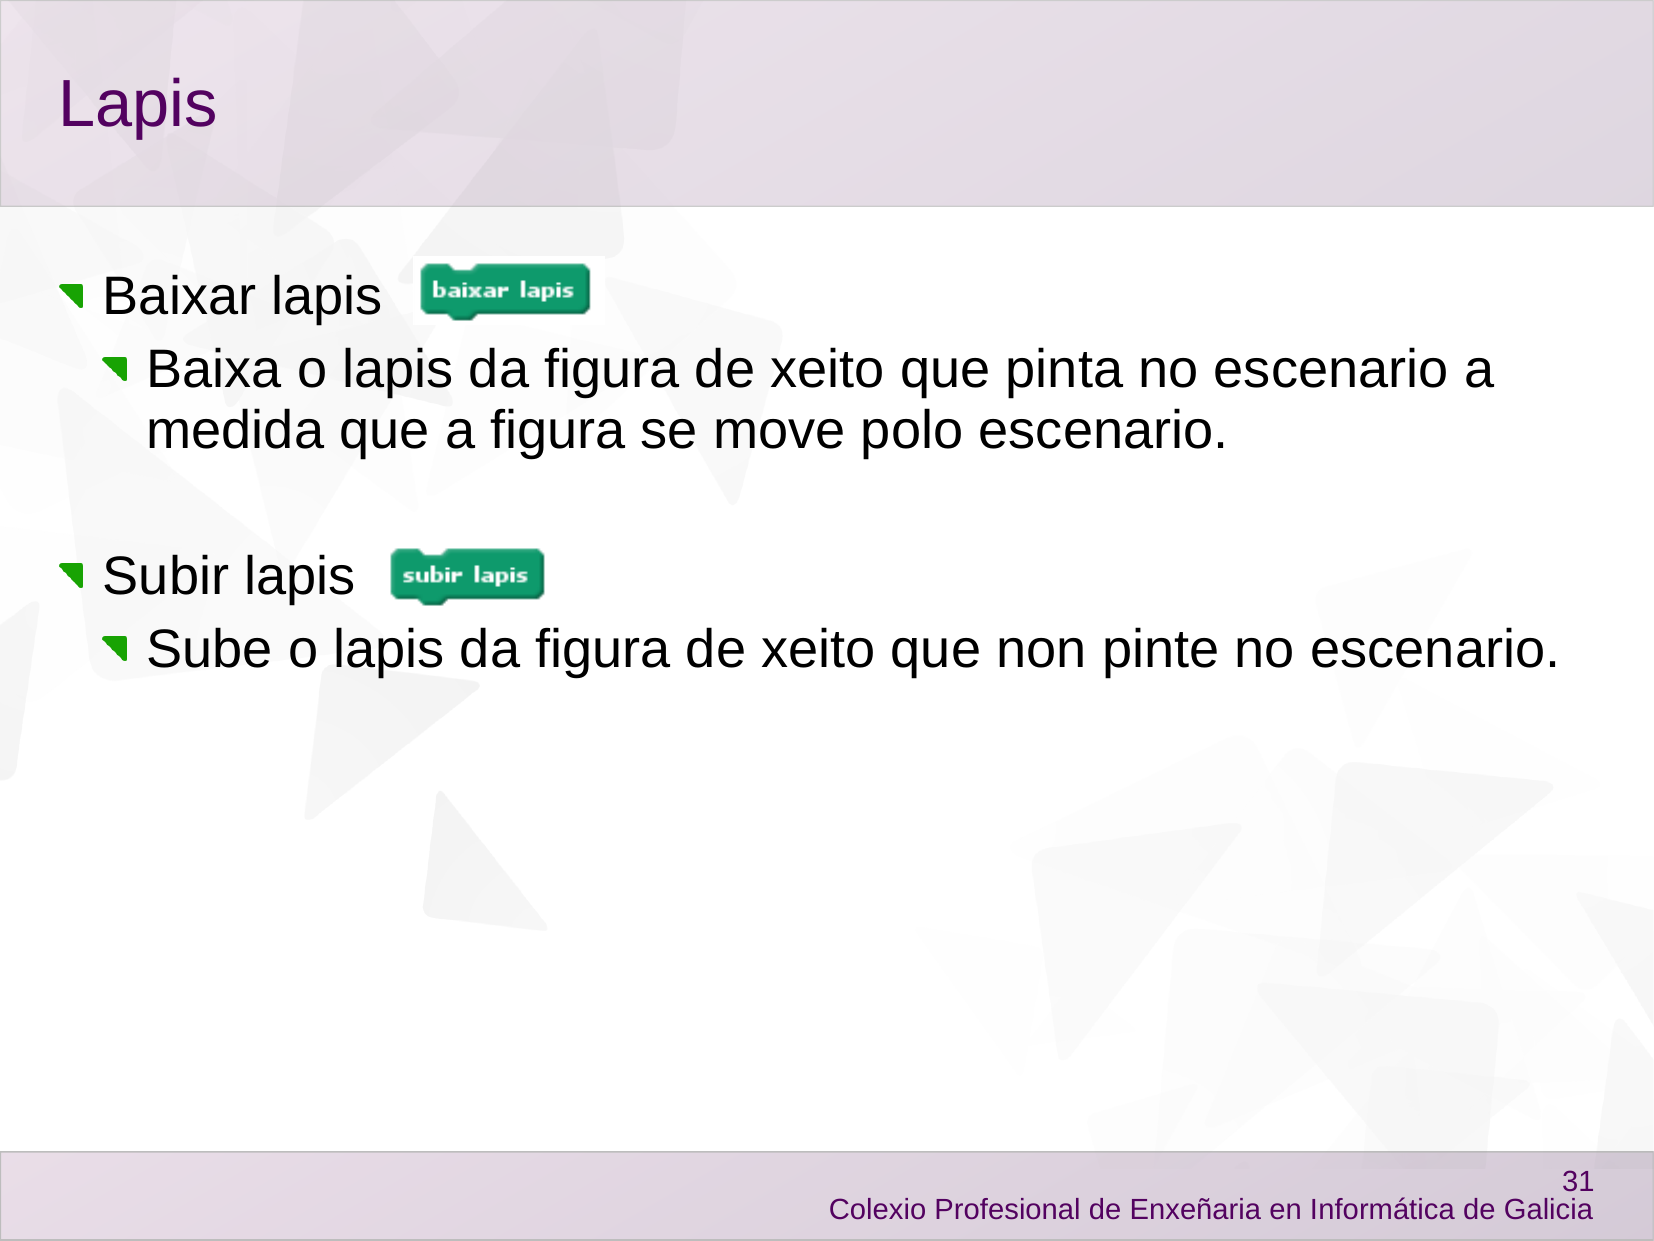

# Lapis
Baixar lapis
Baixa o lapis da figura de xeito que pinta no escenario a medida que a figura se move polo escenario.
Subir lapis
Sube o lapis da figura de xeito que non pinte no escenario.
31
Colexio Profesional de Enxeñaria en Informática de Galicia